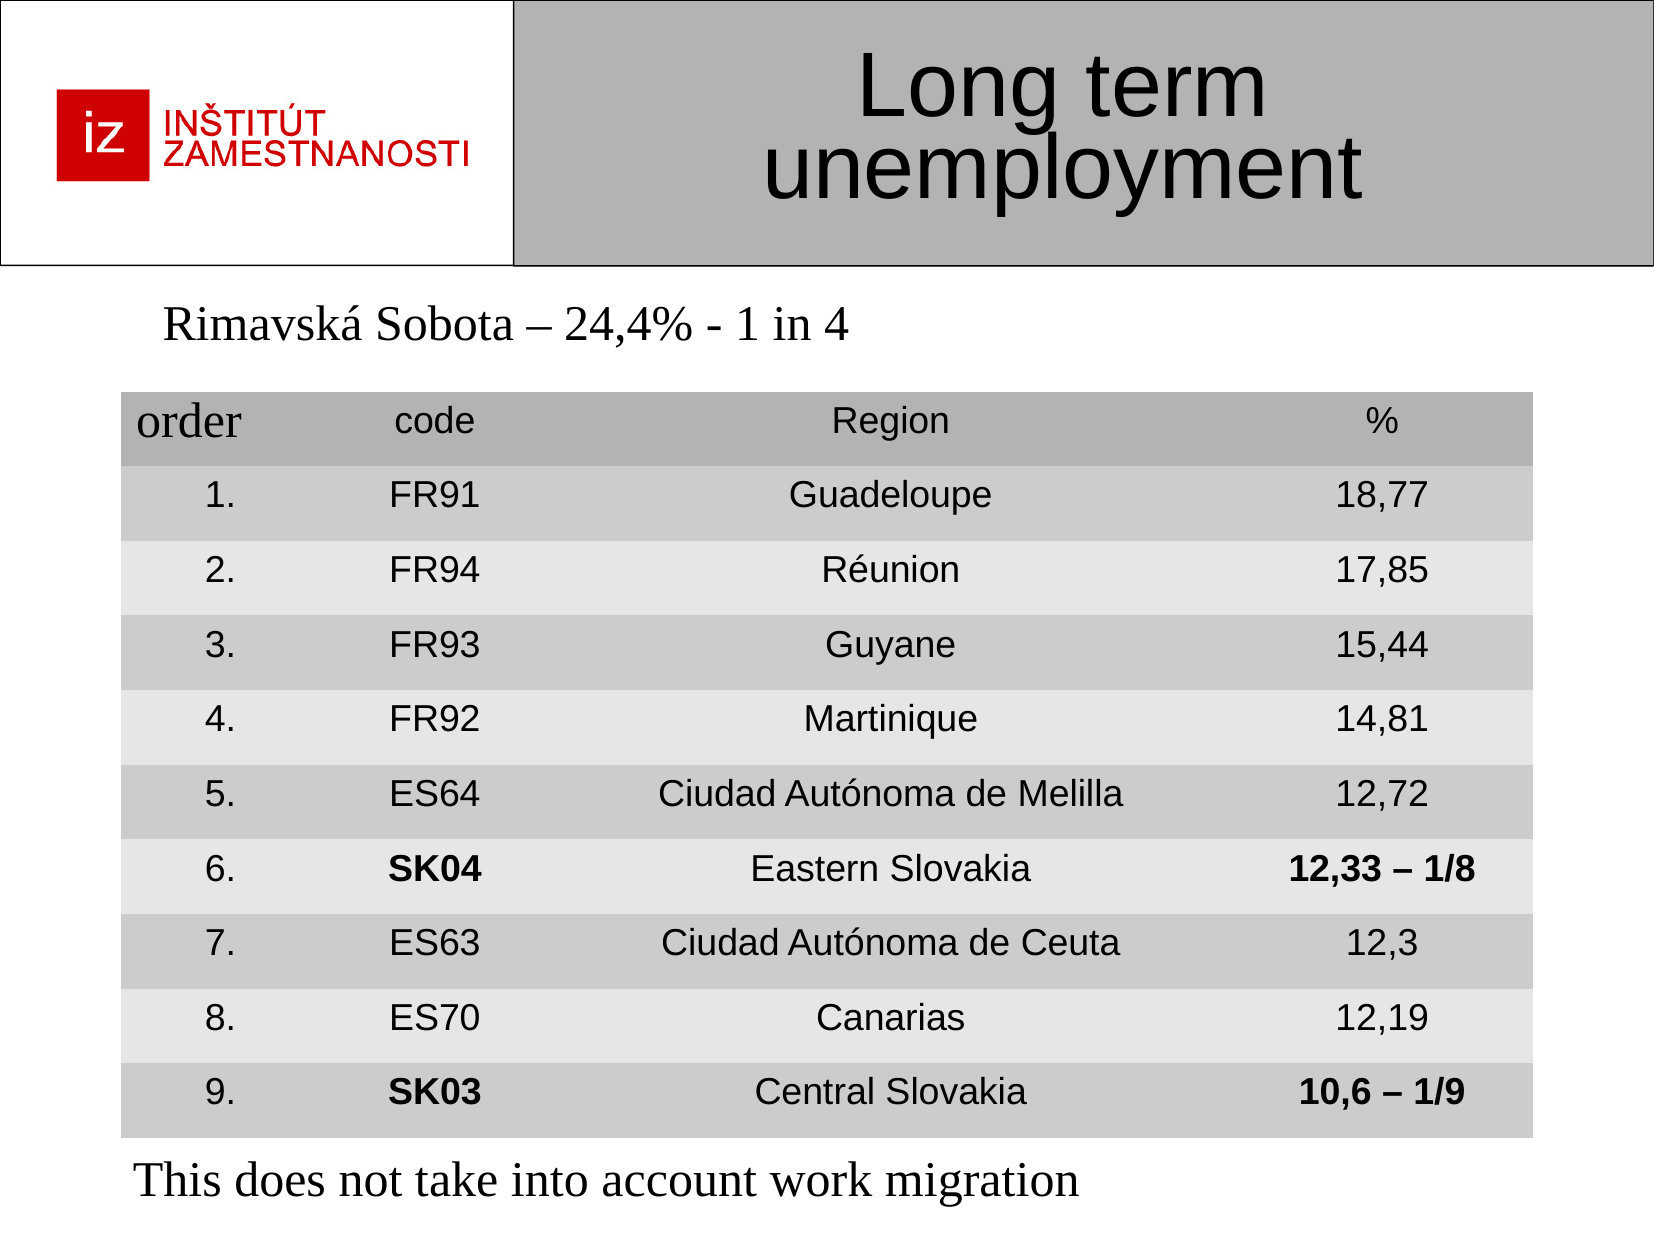

# Long term unemployment
Rimavská Sobota – 24,4% - 1 in 4
| order | code | Region | % |
| --- | --- | --- | --- |
| 1. | FR91 | Guadeloupe | 18,77 |
| 2. | FR94 | Réunion | 17,85 |
| 3. | FR93 | Guyane | 15,44 |
| 4. | FR92 | Martinique | 14,81 |
| 5. | ES64 | Ciudad Autónoma de Melilla | 12,72 |
| 6. | SK04 | Eastern Slovakia | 12,33 – 1/8 |
| 7. | ES63 | Ciudad Autónoma de Ceuta | 12,3 |
| 8. | ES70 | Canarias | 12,19 |
| 9. | SK03 | Central Slovakia | 10,6 – 1/9 |
This does not take into account work migration